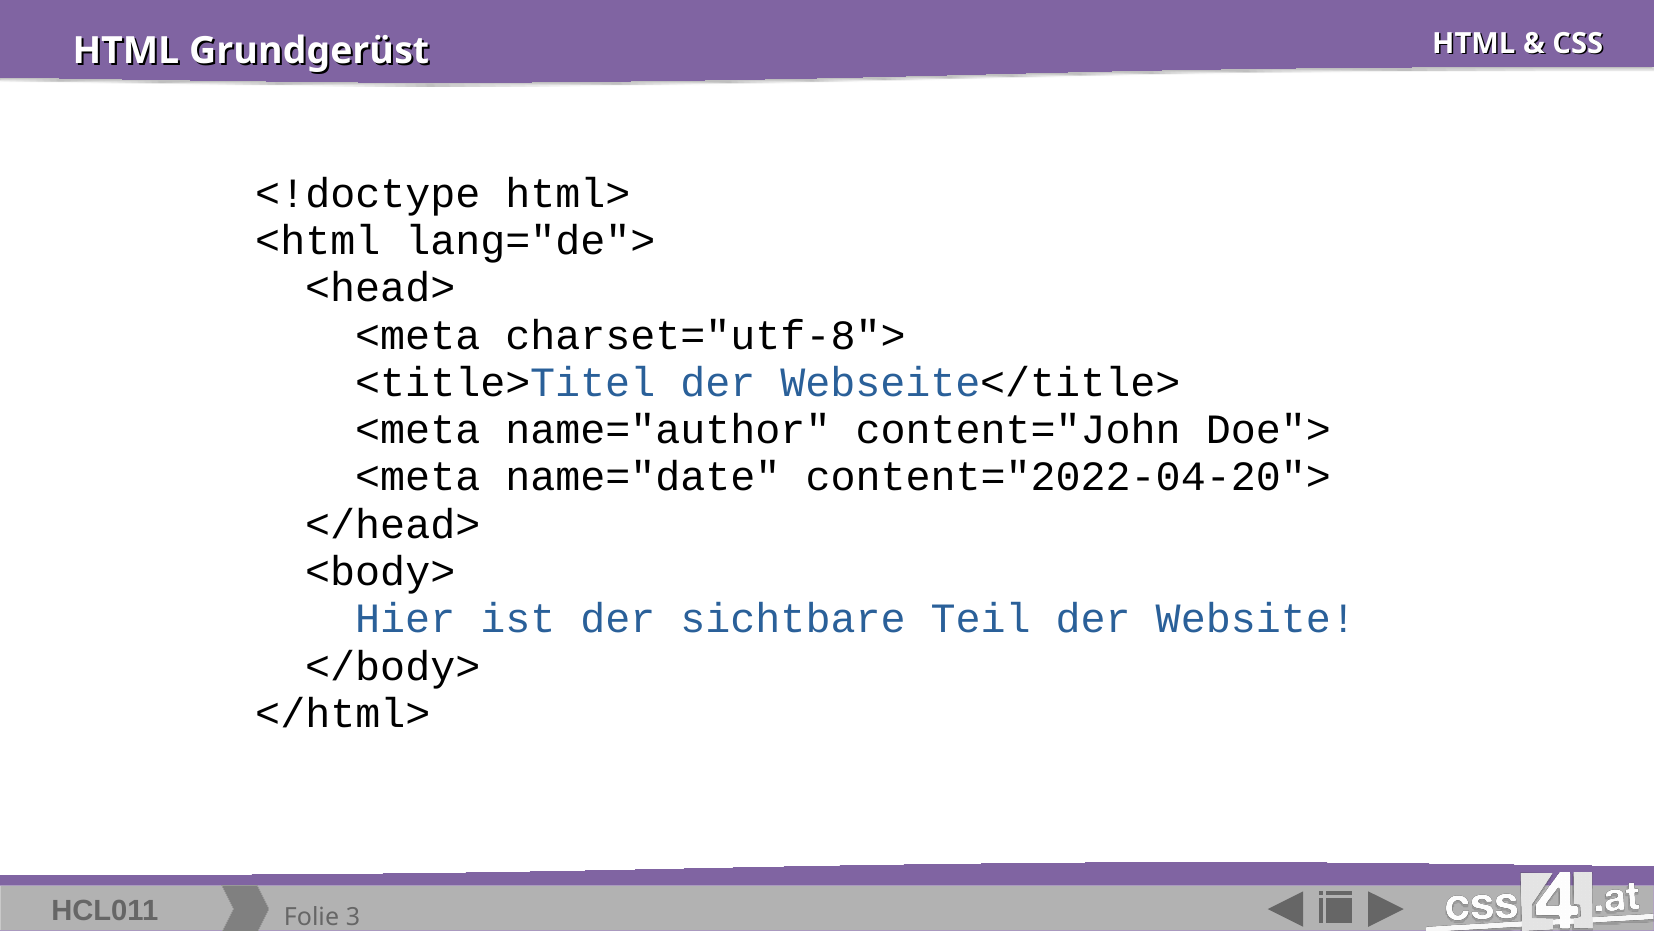

HTML & CSS
HTML Grundgerüst
<!doctype html>
<html lang="de">
 <head>
 <meta charset="utf-8">
 <title>Titel der Webseite</title>
 <meta name="author" content="John Doe">
 <meta name="date" content="2022-04-20">
 </head>
 <body>
 Hier ist der sichtbare Teil der Website!
 </body>
</html>
HCL011
Folie